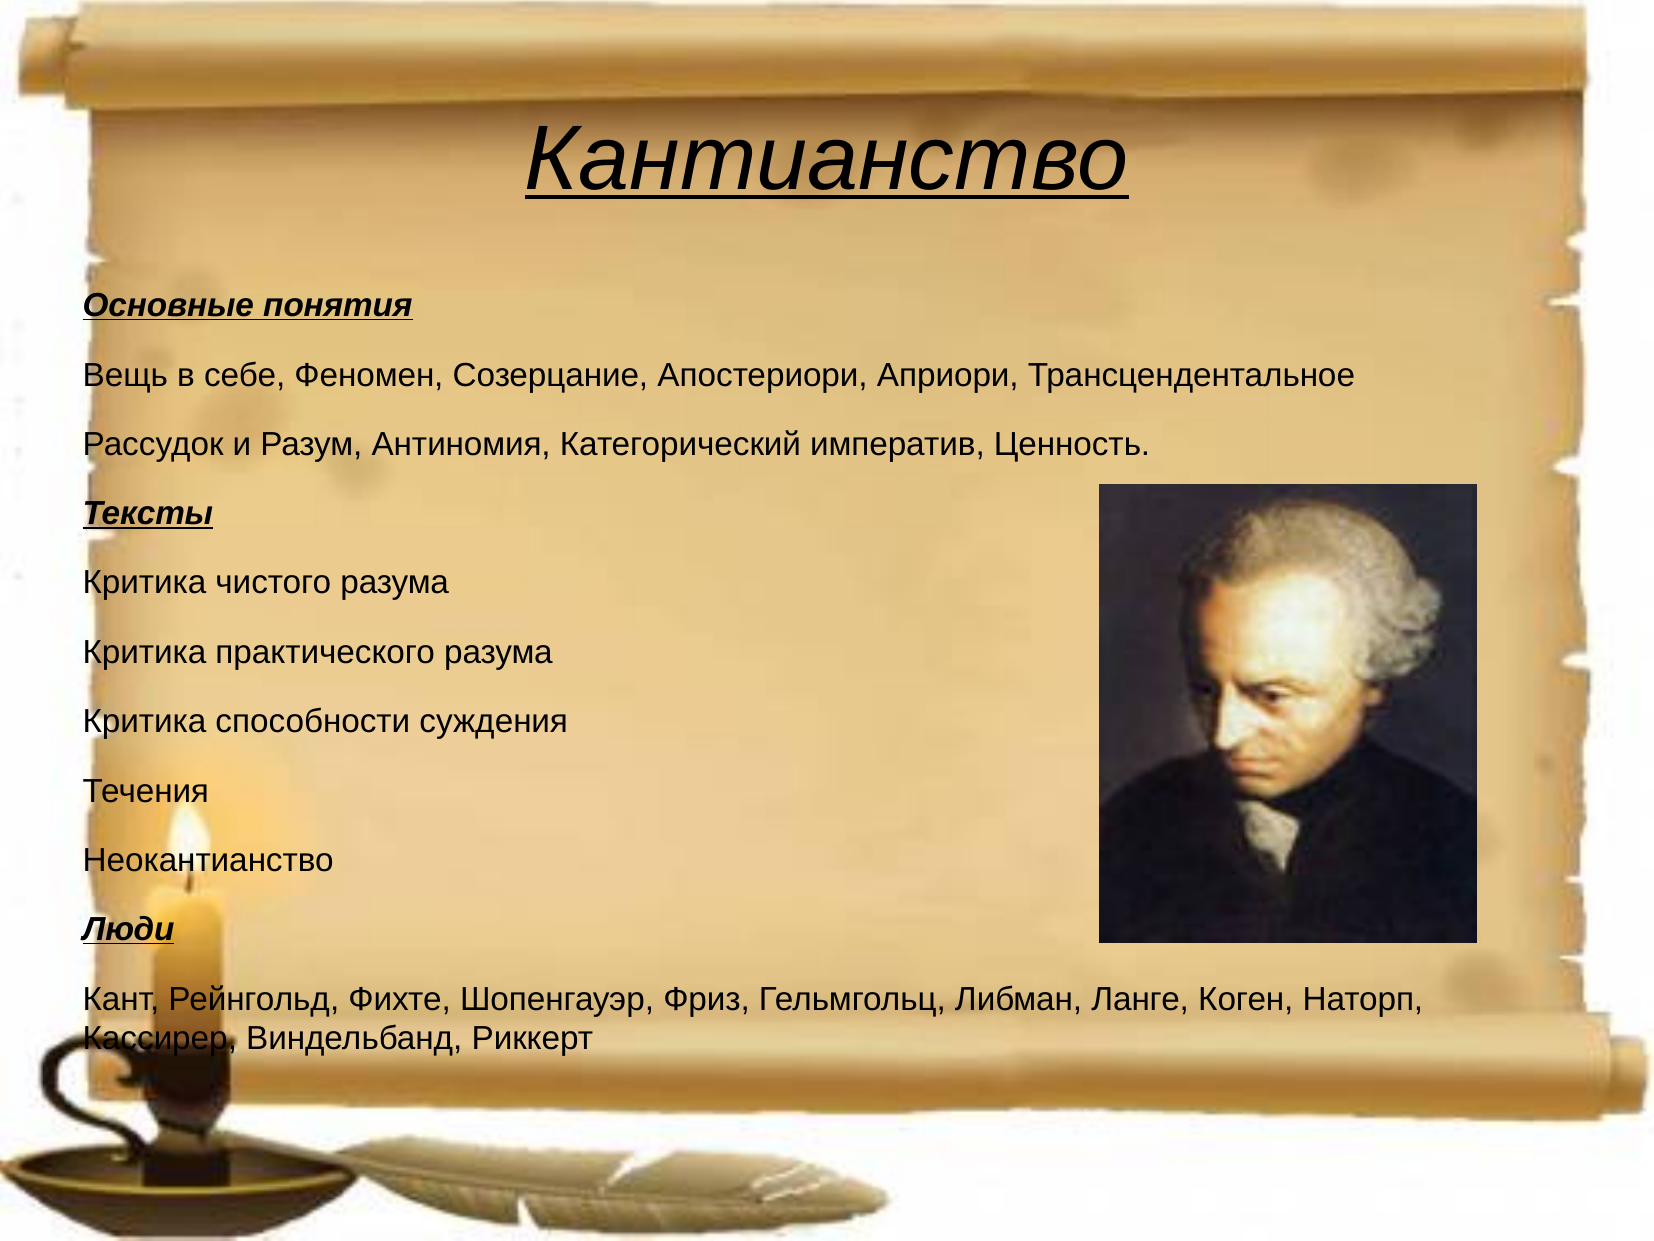

# Кантианство
Основные понятия
Вещь в себе, Феномен, Созерцание, Апостериори, Априори, Трансцендентальное
Рассудок и Разум, Антиномия, Категорический императив, Ценность.
Тексты
Критика чистого разума
Критика практического разума
Критика способности суждения
Течения
Неокантианство
Люди
Кант, Рейнгольд, Фихте, Шопенгауэр, Фриз, Гельмгольц, Либман, Ланге, Коген, Наторп, Кассирер, Виндельбанд, Риккерт